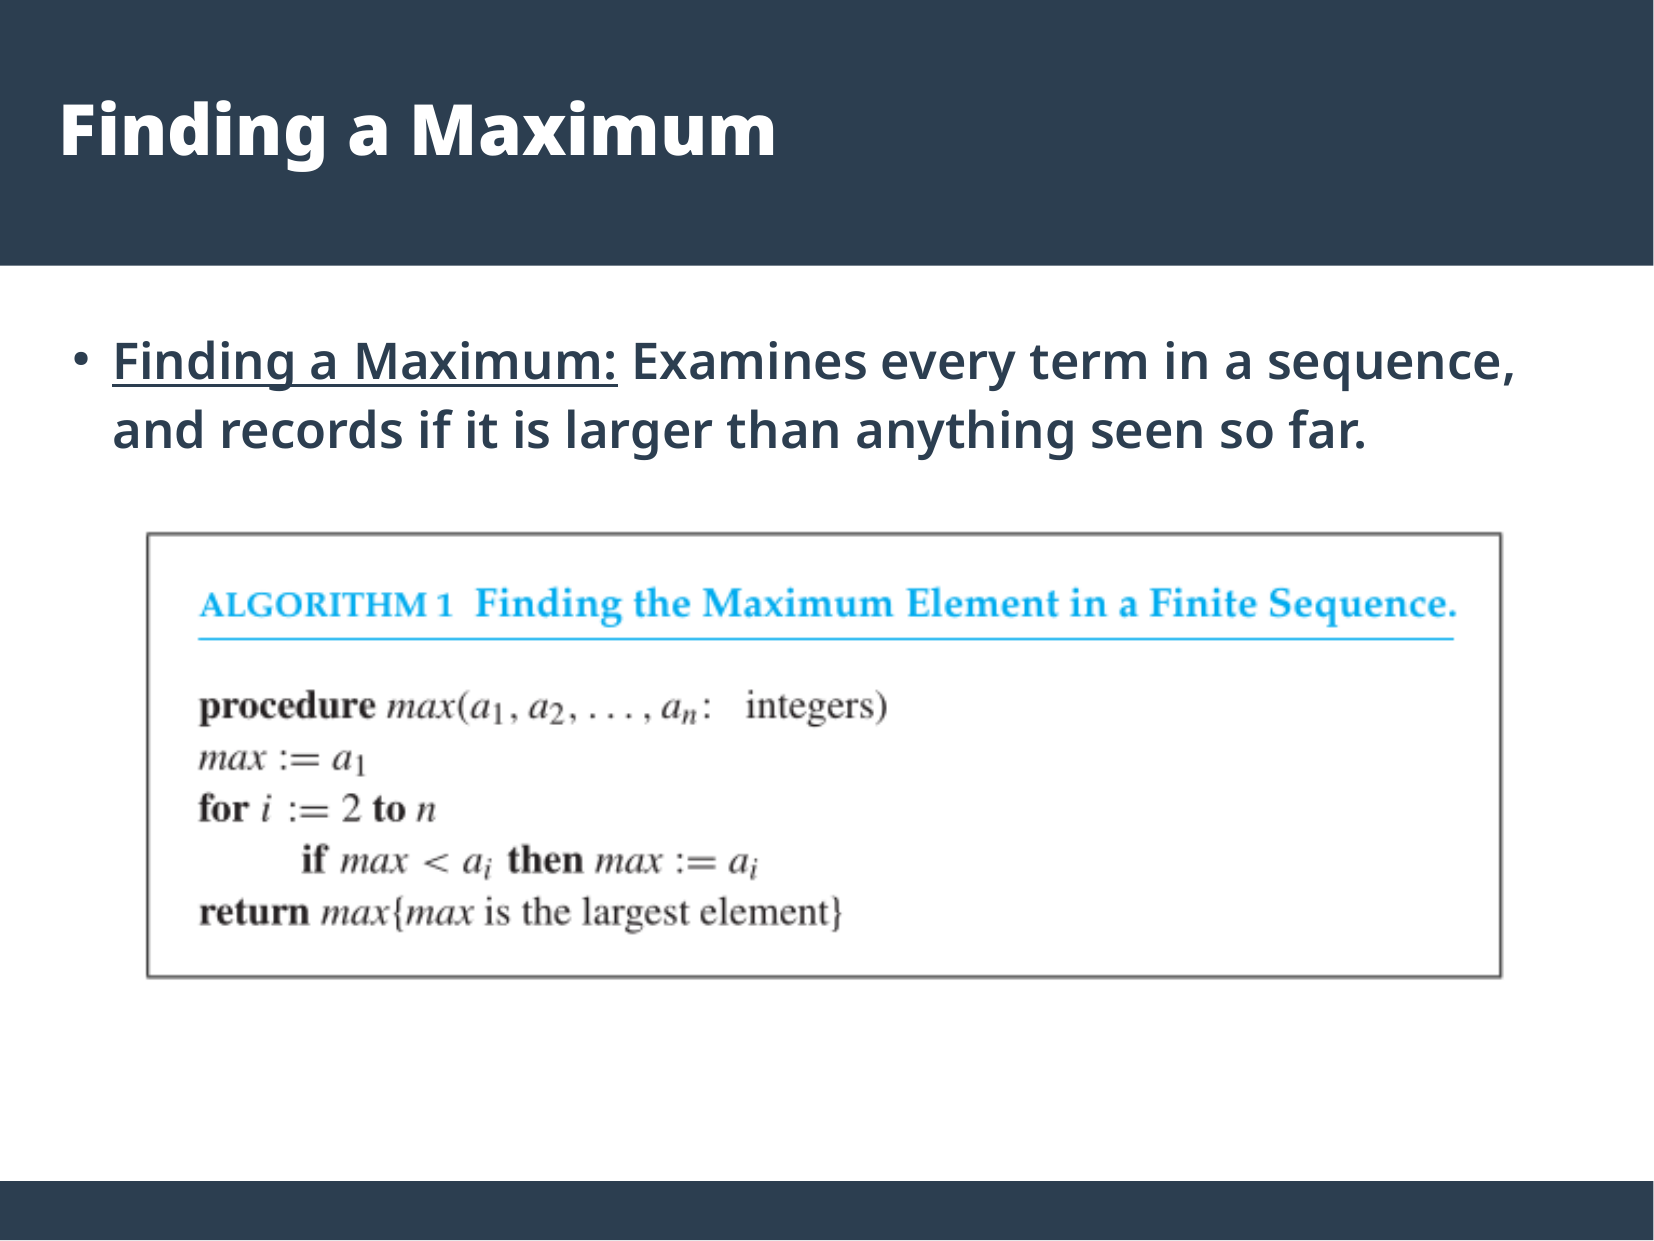

# Finding a Maximum
Finding a Maximum: Examines every term in a sequence, and records if it is larger than anything seen so far.